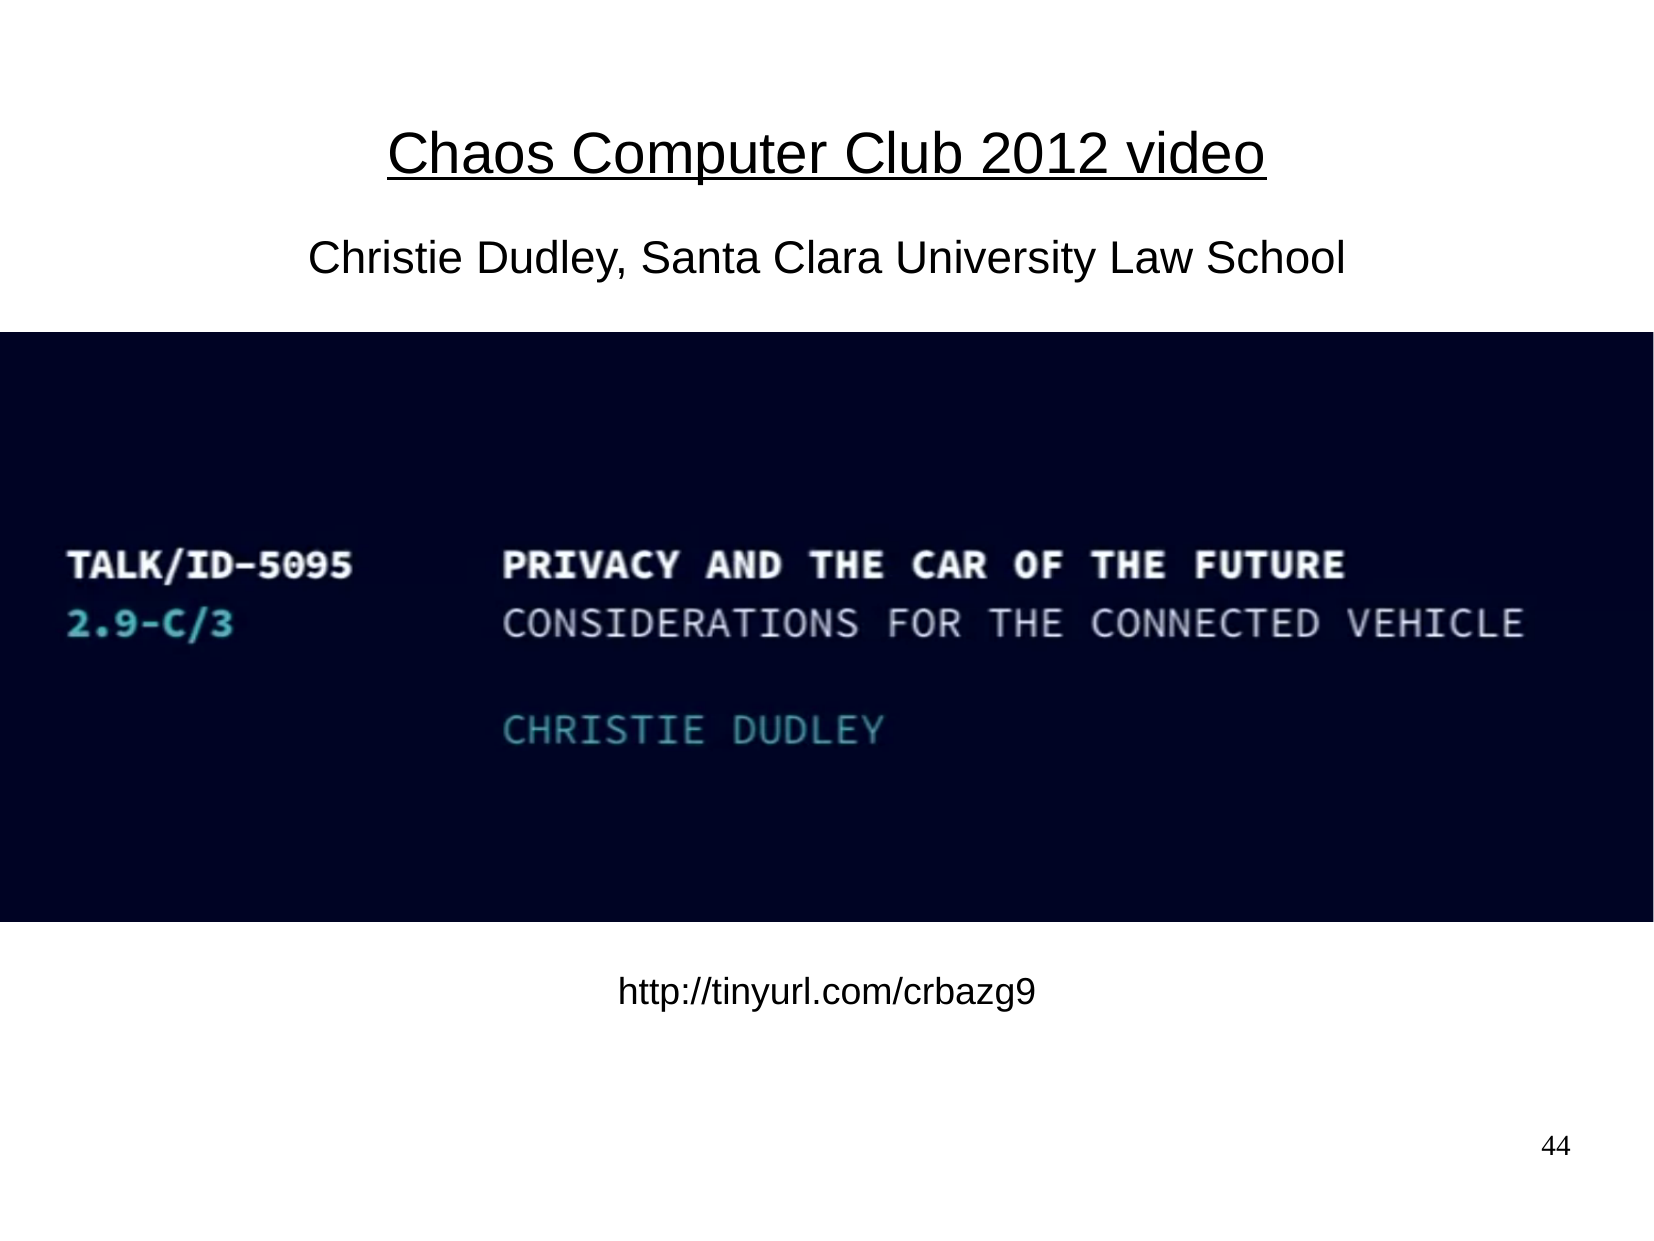

# Chaos Computer Club 2012 video
Christie Dudley, Santa Clara University Law School
http://tinyurl.com/crbazg9
44